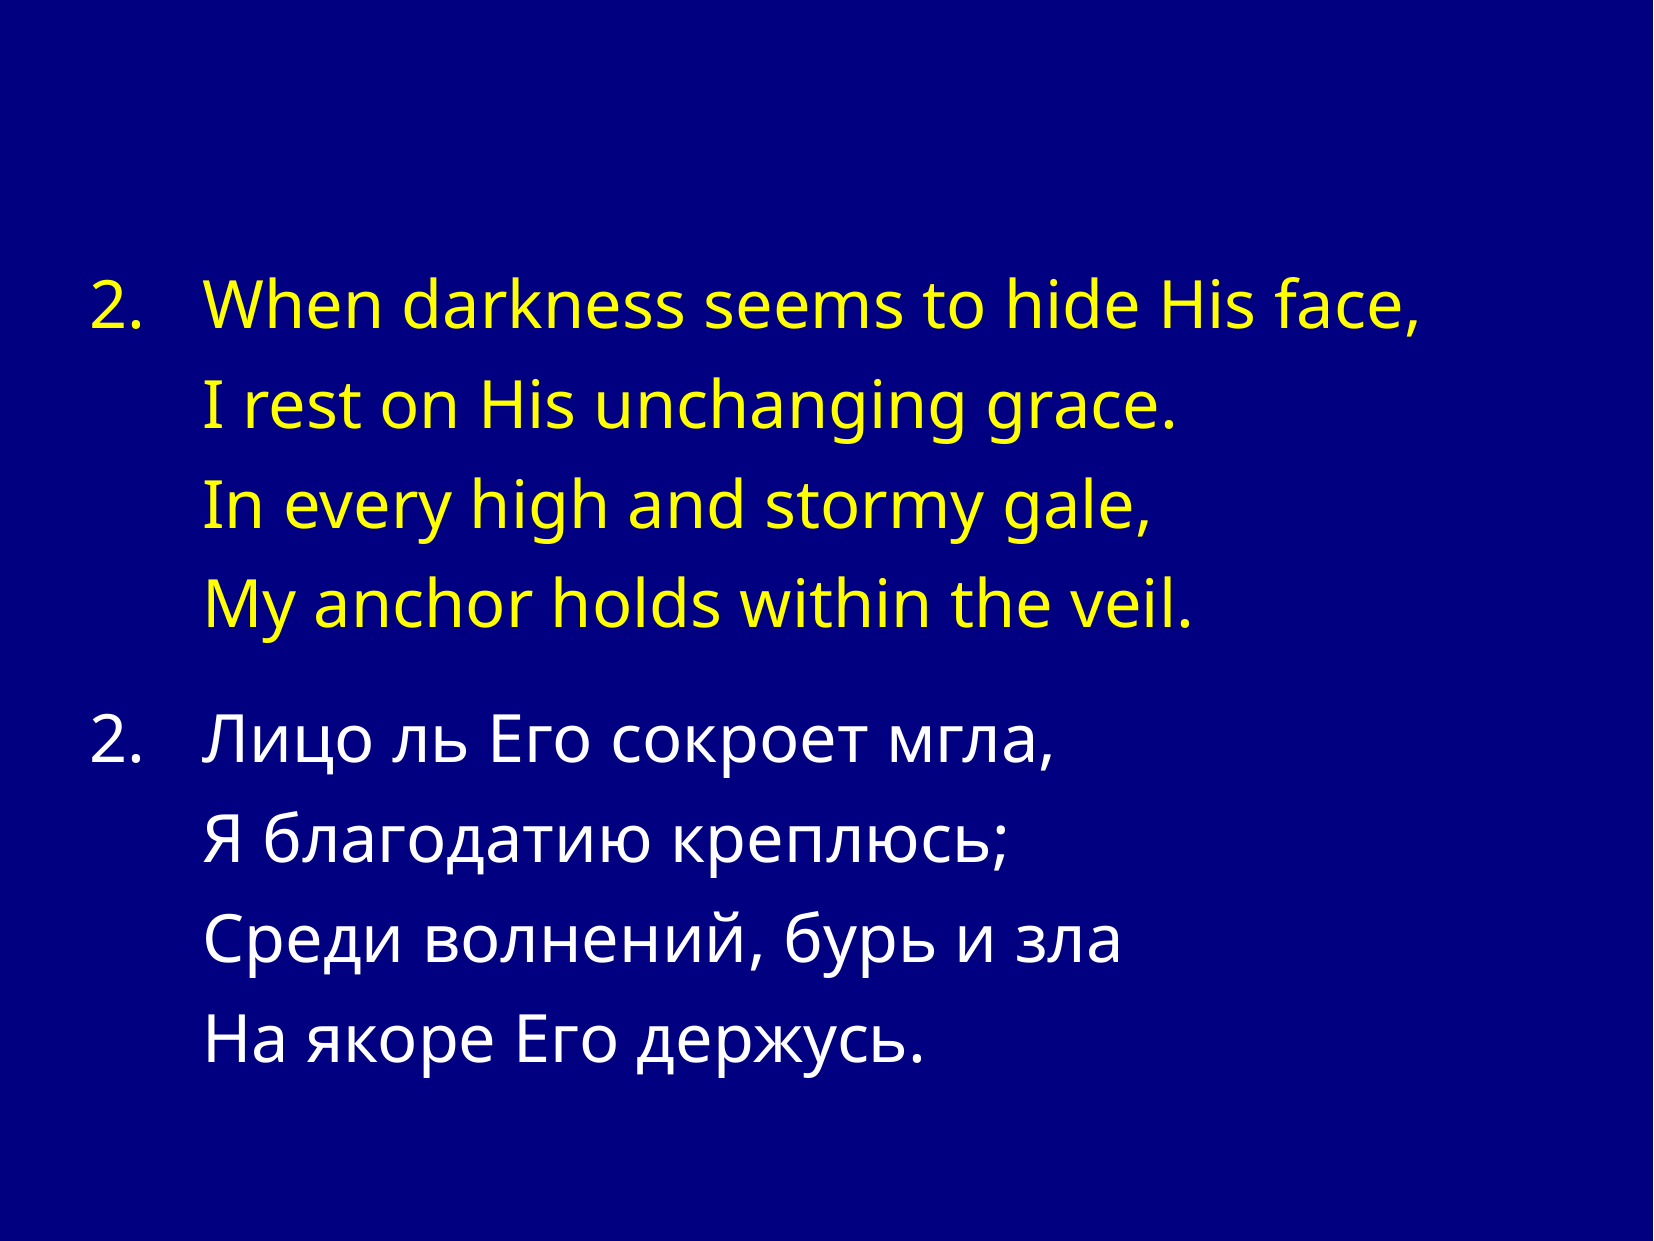

2.	When darkness seems to hide His face,
	I rest on His unchanging grace.
	In every high and stormy gale,
	My anchor holds within the veil.
2.	Лицо ль Его сокроет мгла,
	Я благодатию креплюсь;
	Среди волнений, бурь и зла
	На якоре Его держусь.